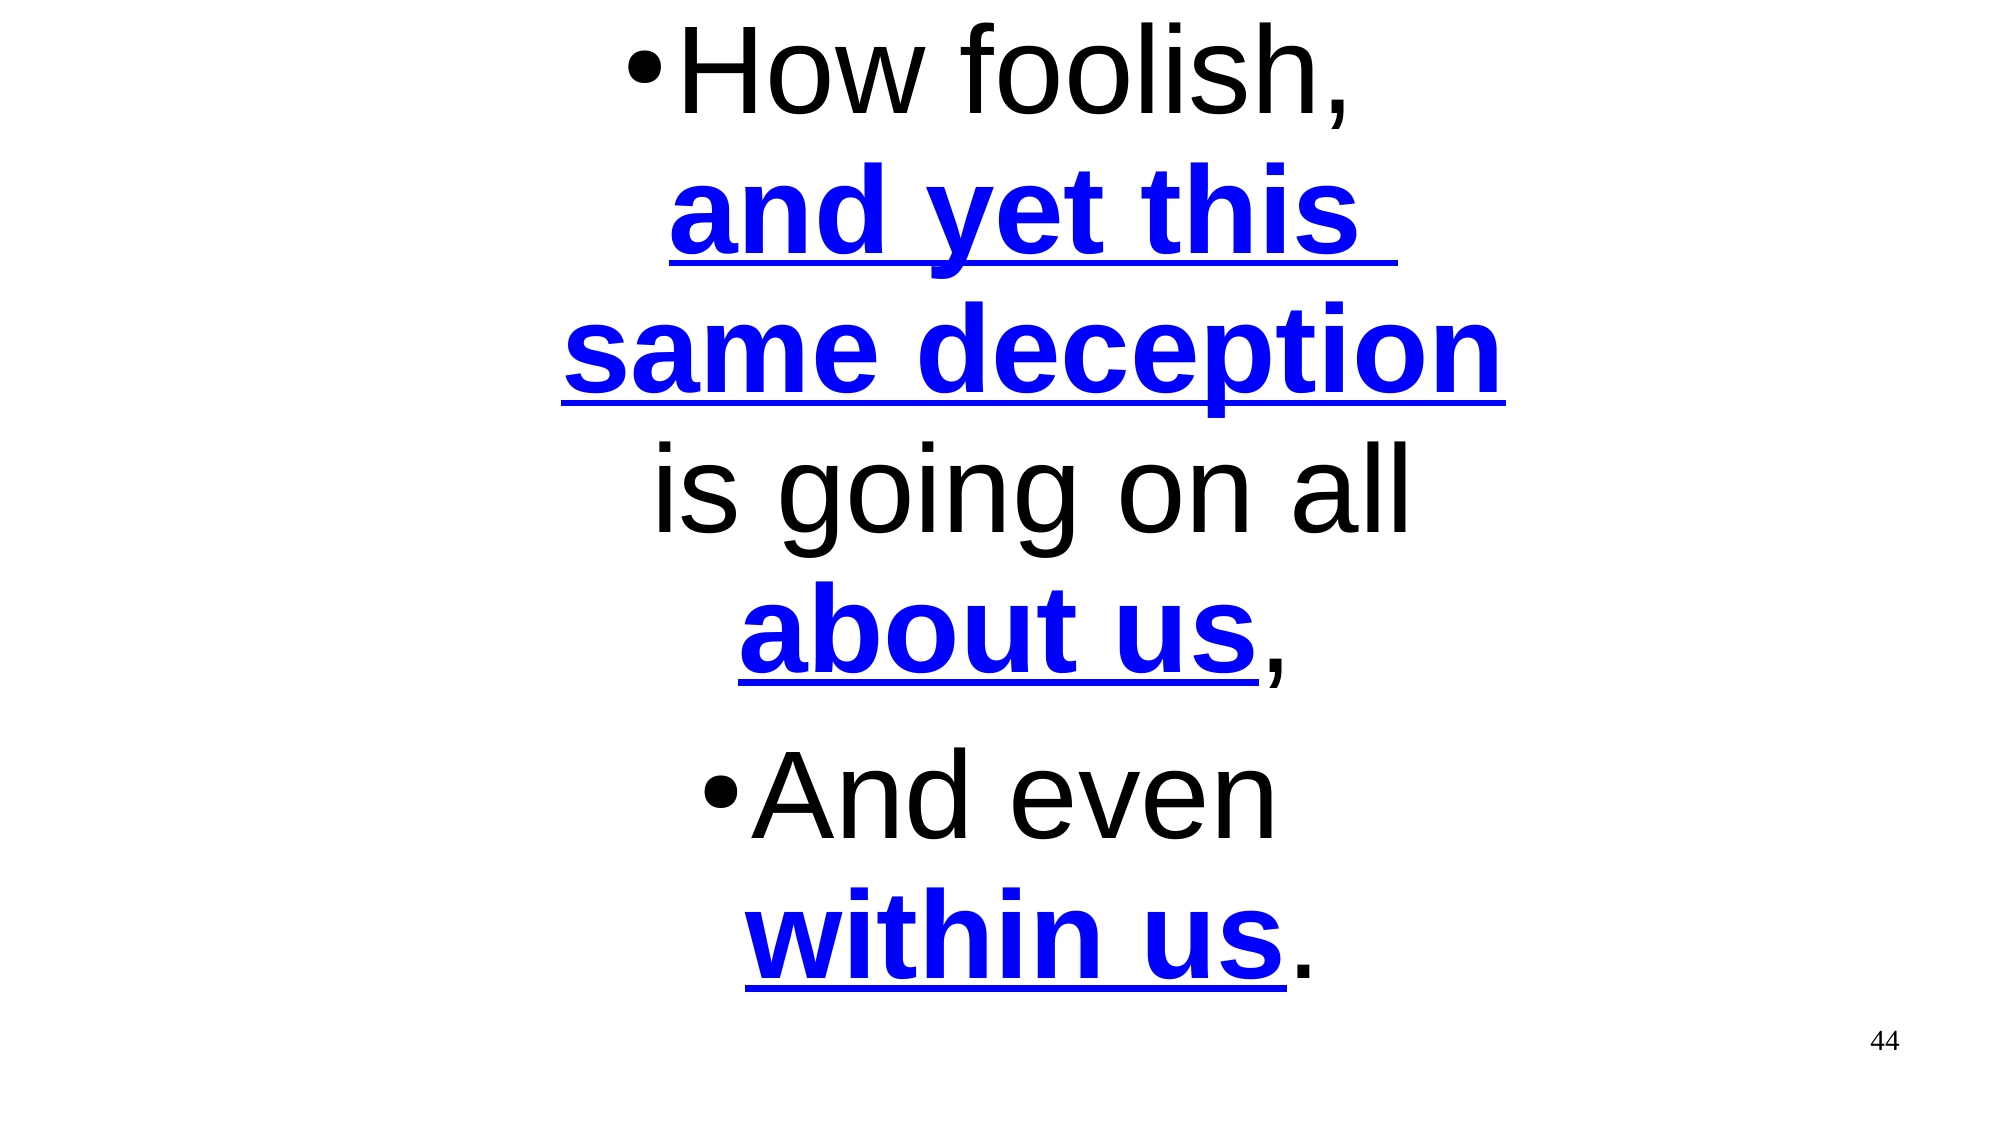

# How foolish, and yet this same deception is going on all about us,
And even
within us.
44